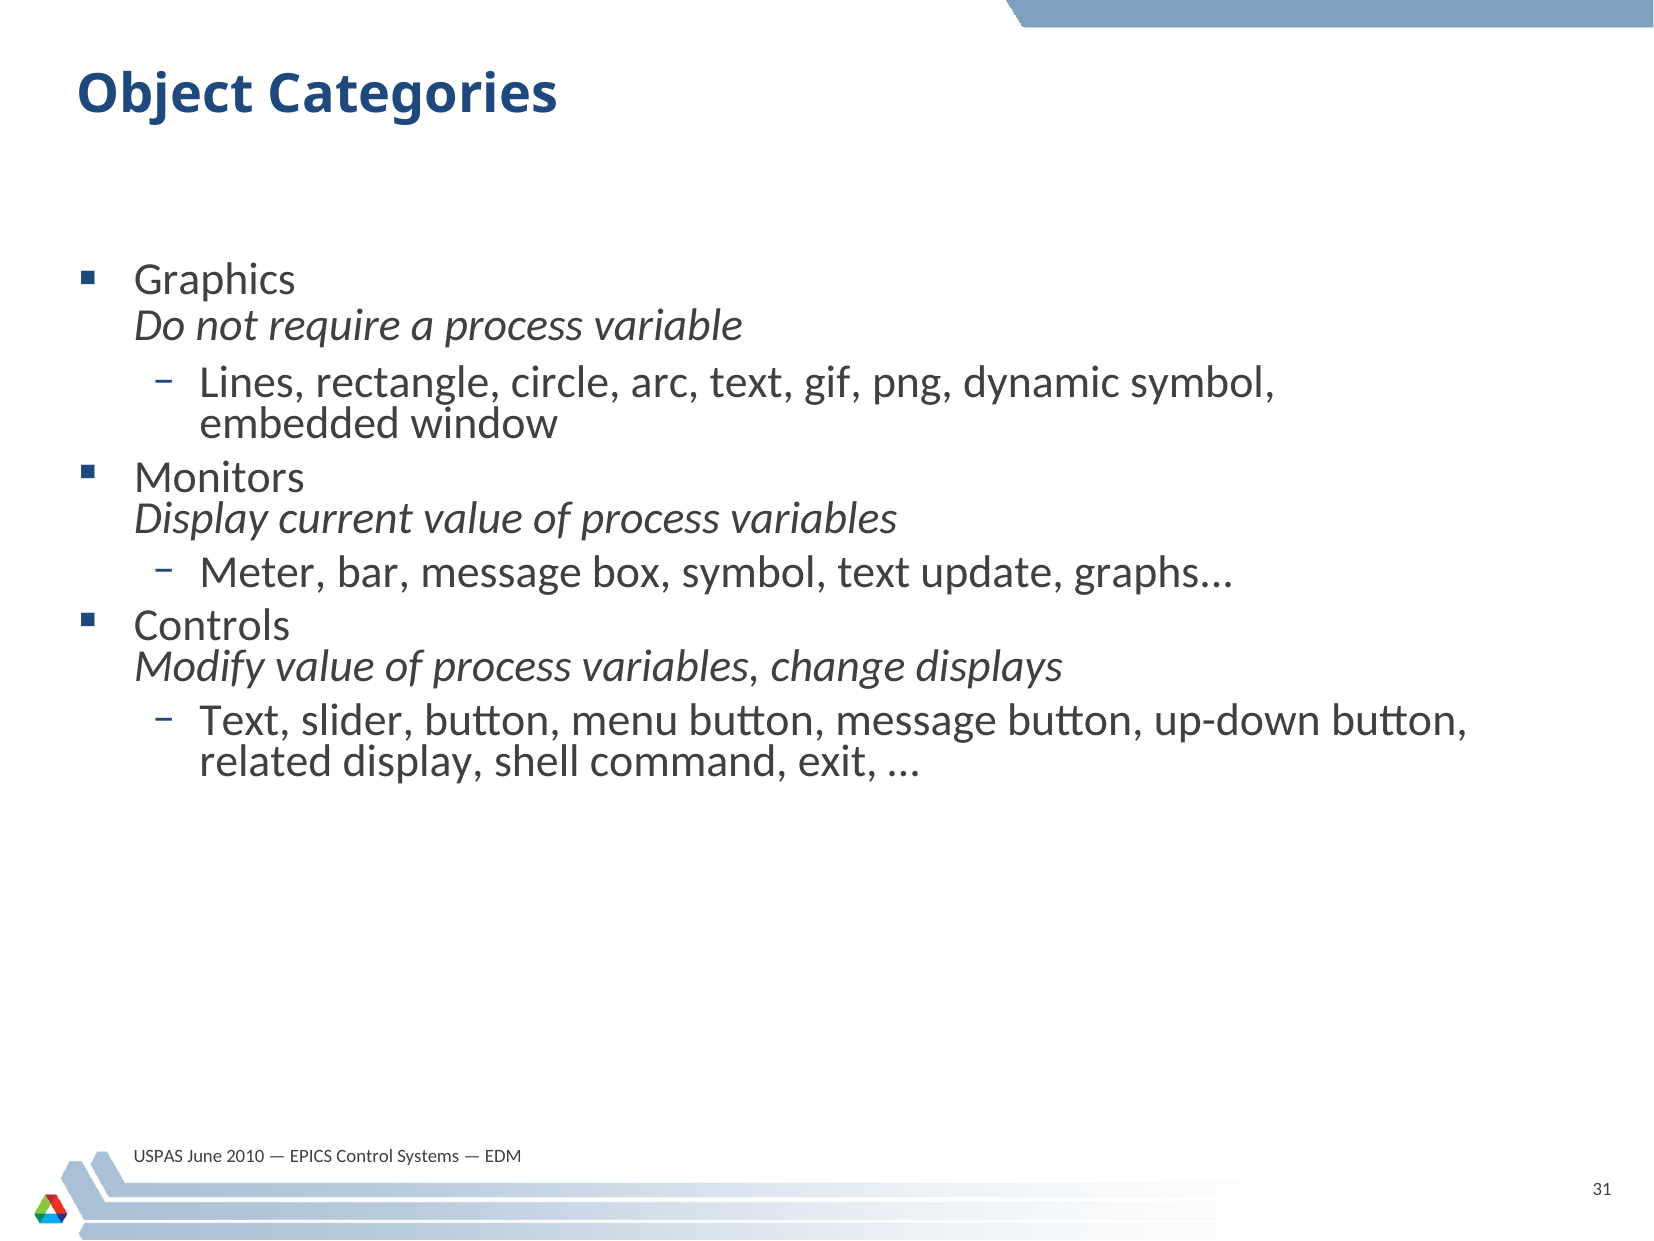

# Object Categories
Graphics
Do not require a process variable
Lines, rectangle, circle, arc, text, gif, png, dynamic symbol, embedded window
Monitors
Display current value of process variables
Meter, bar, message box, symbol, text update, graphs...
Controls
Modify value of process variables, change displays
Text, slider, button, menu button, message button, up-down button, related display, shell command, exit, …
USPAS June 2010 — EPICS Control Systems — EDM
31